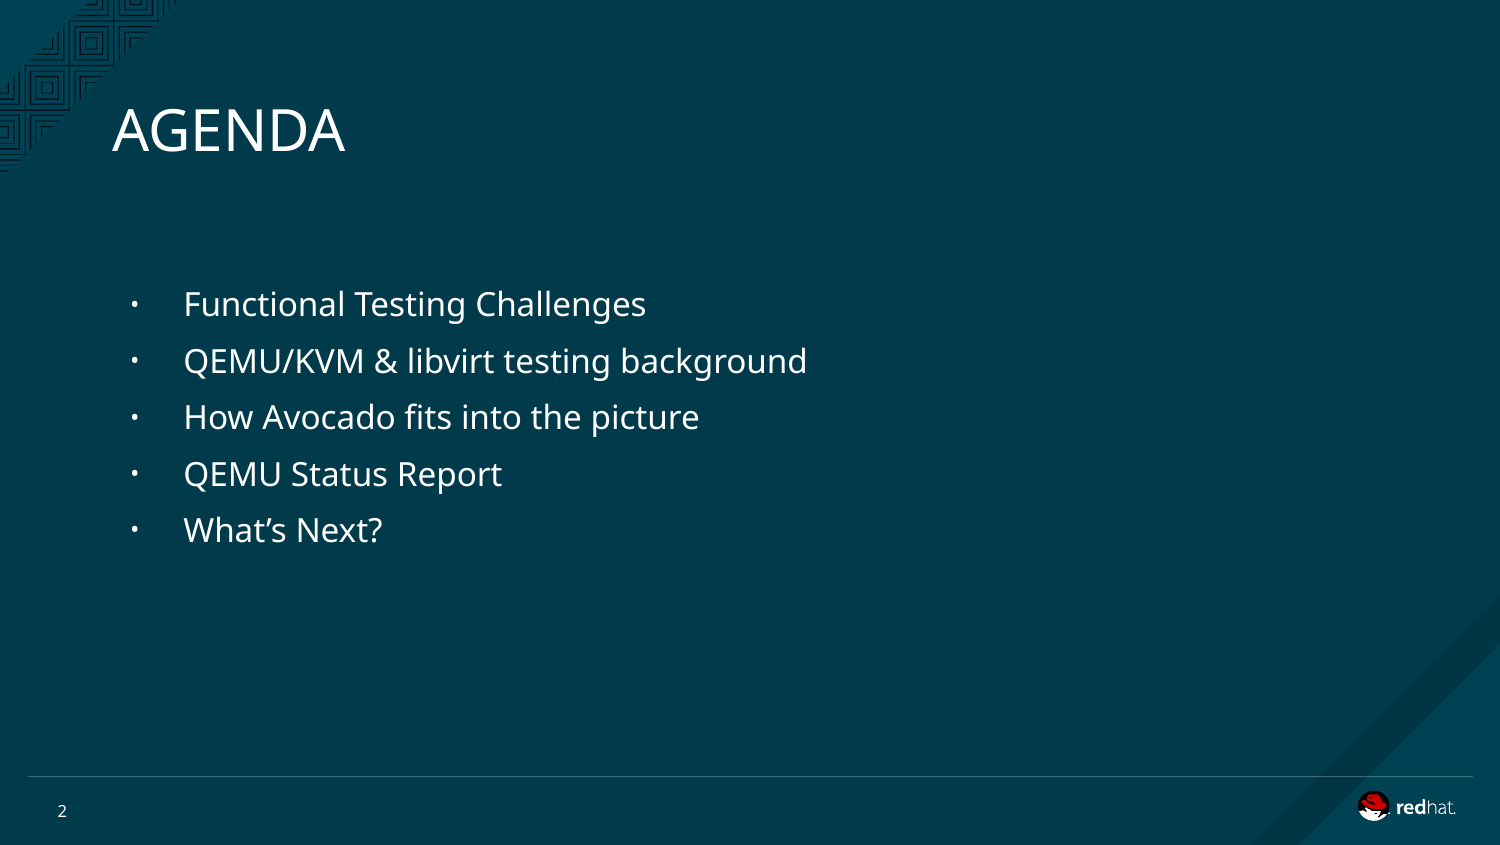

# AGENDA
Functional Testing Challenges
QEMU/KVM & libvirt testing background
How Avocado fits into the picture
QEMU Status Report
What’s Next?
2